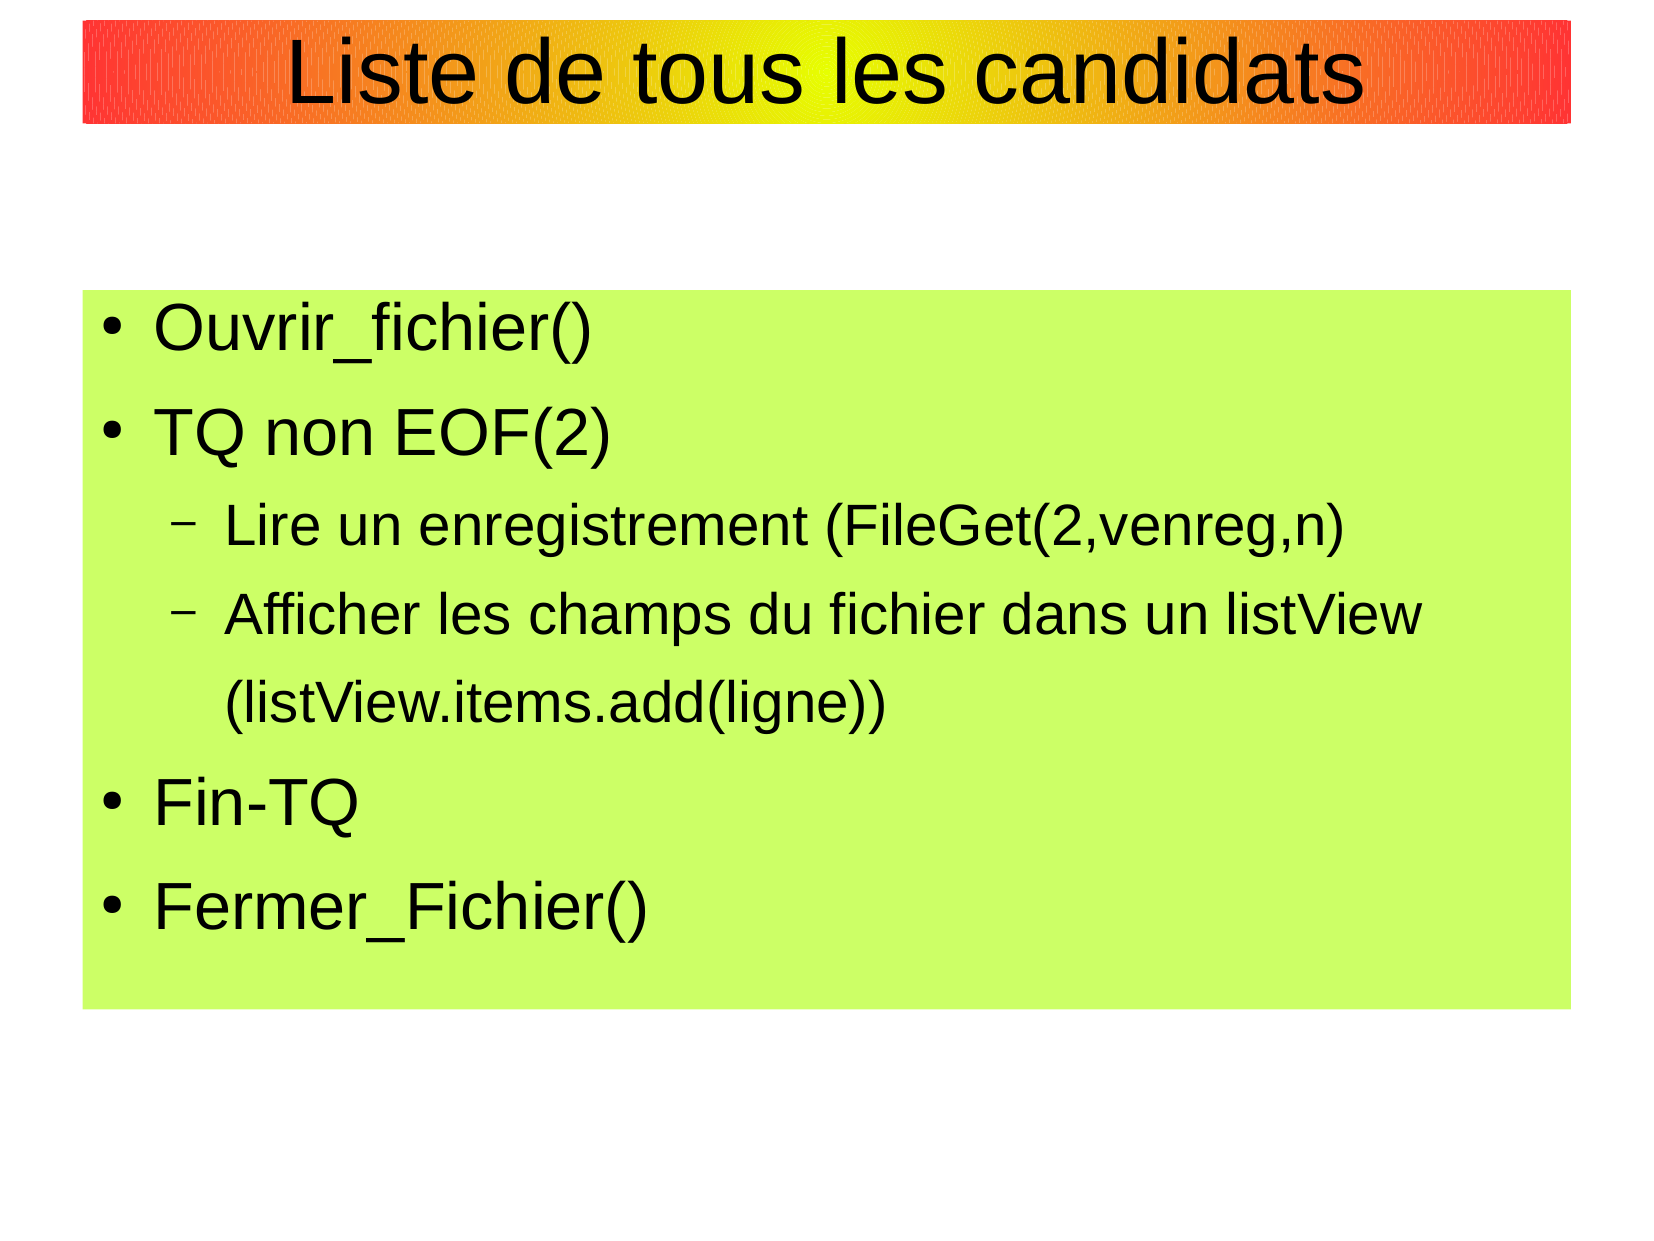

# Liste de tous les candidats
Ouvrir_fichier()
TQ non EOF(2)
Lire un enregistrement (FileGet(2,venreg,n)
Afficher les champs du fichier dans un listView
(listView.items.add(ligne))
Fin-TQ
Fermer_Fichier()